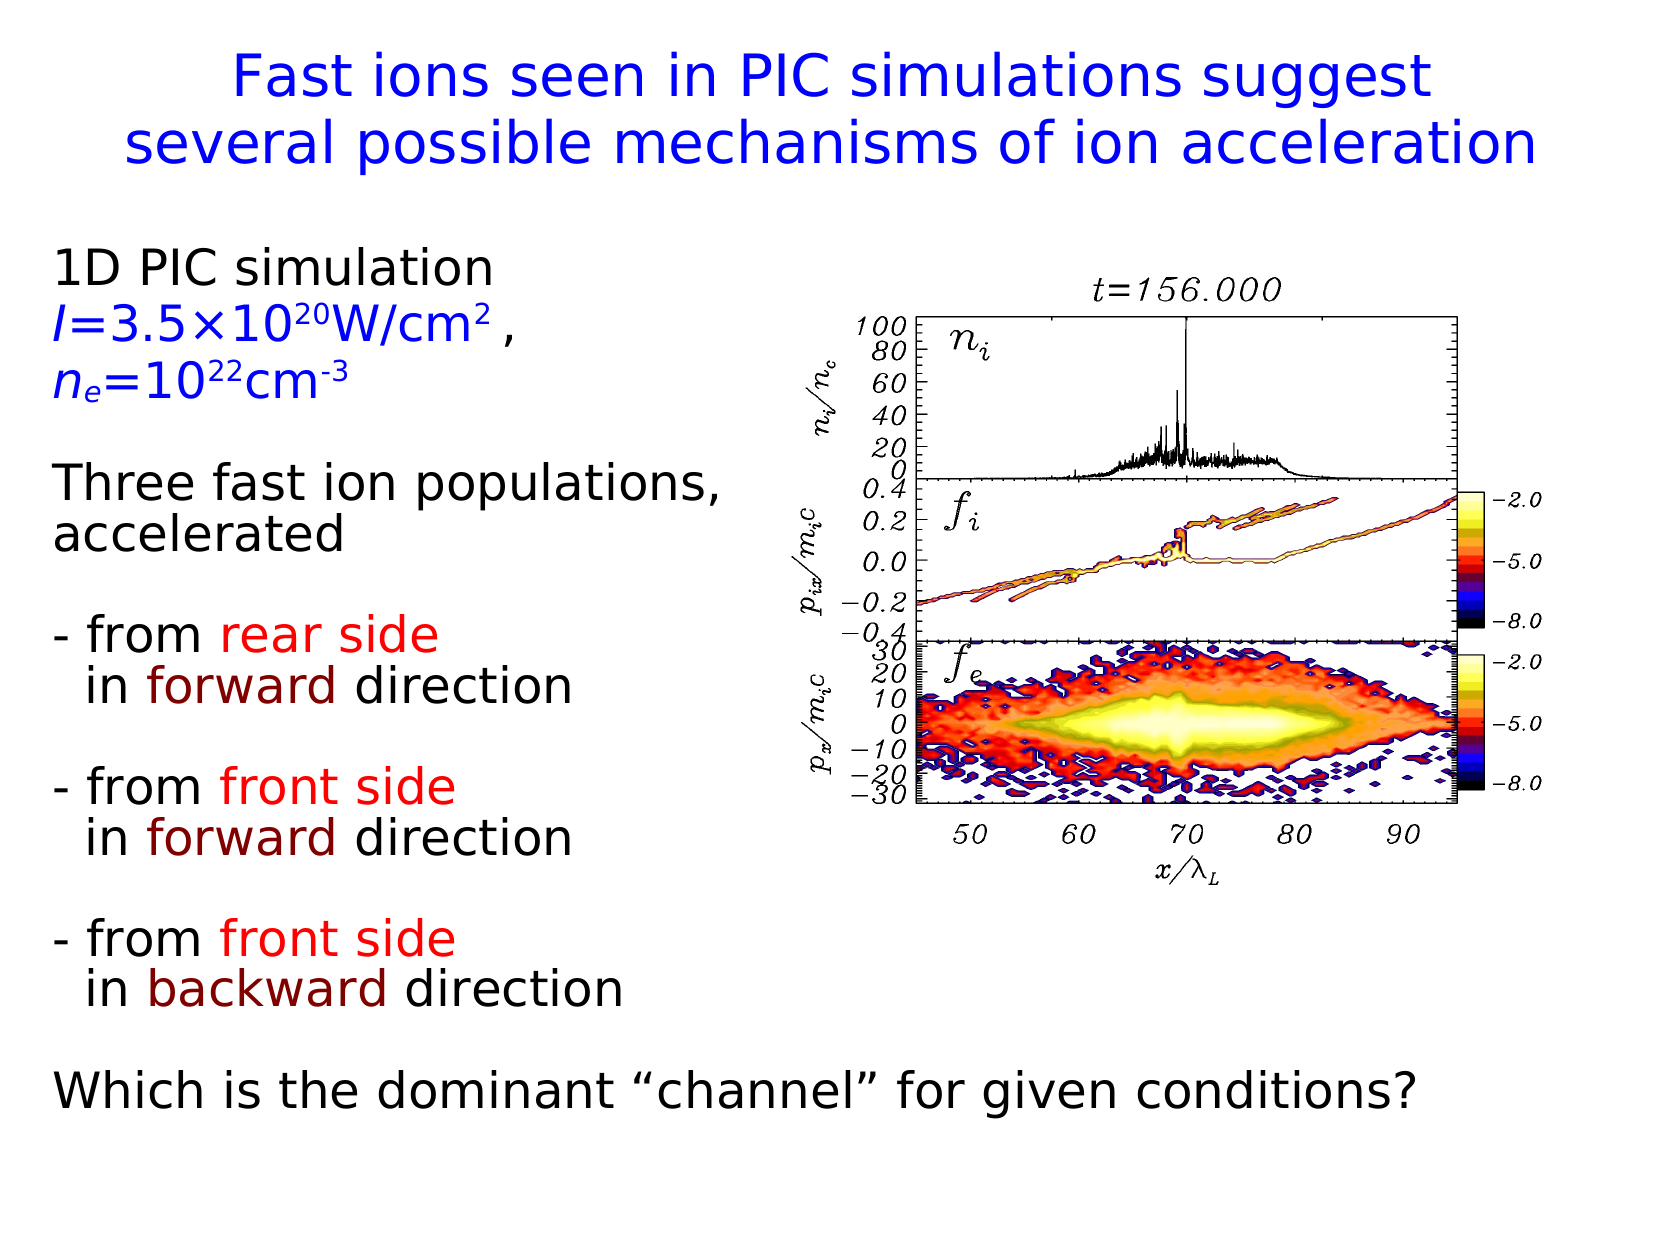

Fast ions seen in PIC simulations suggest
several possible mechanisms of ion acceleration
1D PIC simulation
I=3.5×1020W/cm2 ,
ne=1022cm-3
Three fast ion populations,
accelerated
- from rear side
 in forward direction
- from front side
 in forward direction
- from front side
 in backward direction
Which is the dominant “channel” for given conditions?